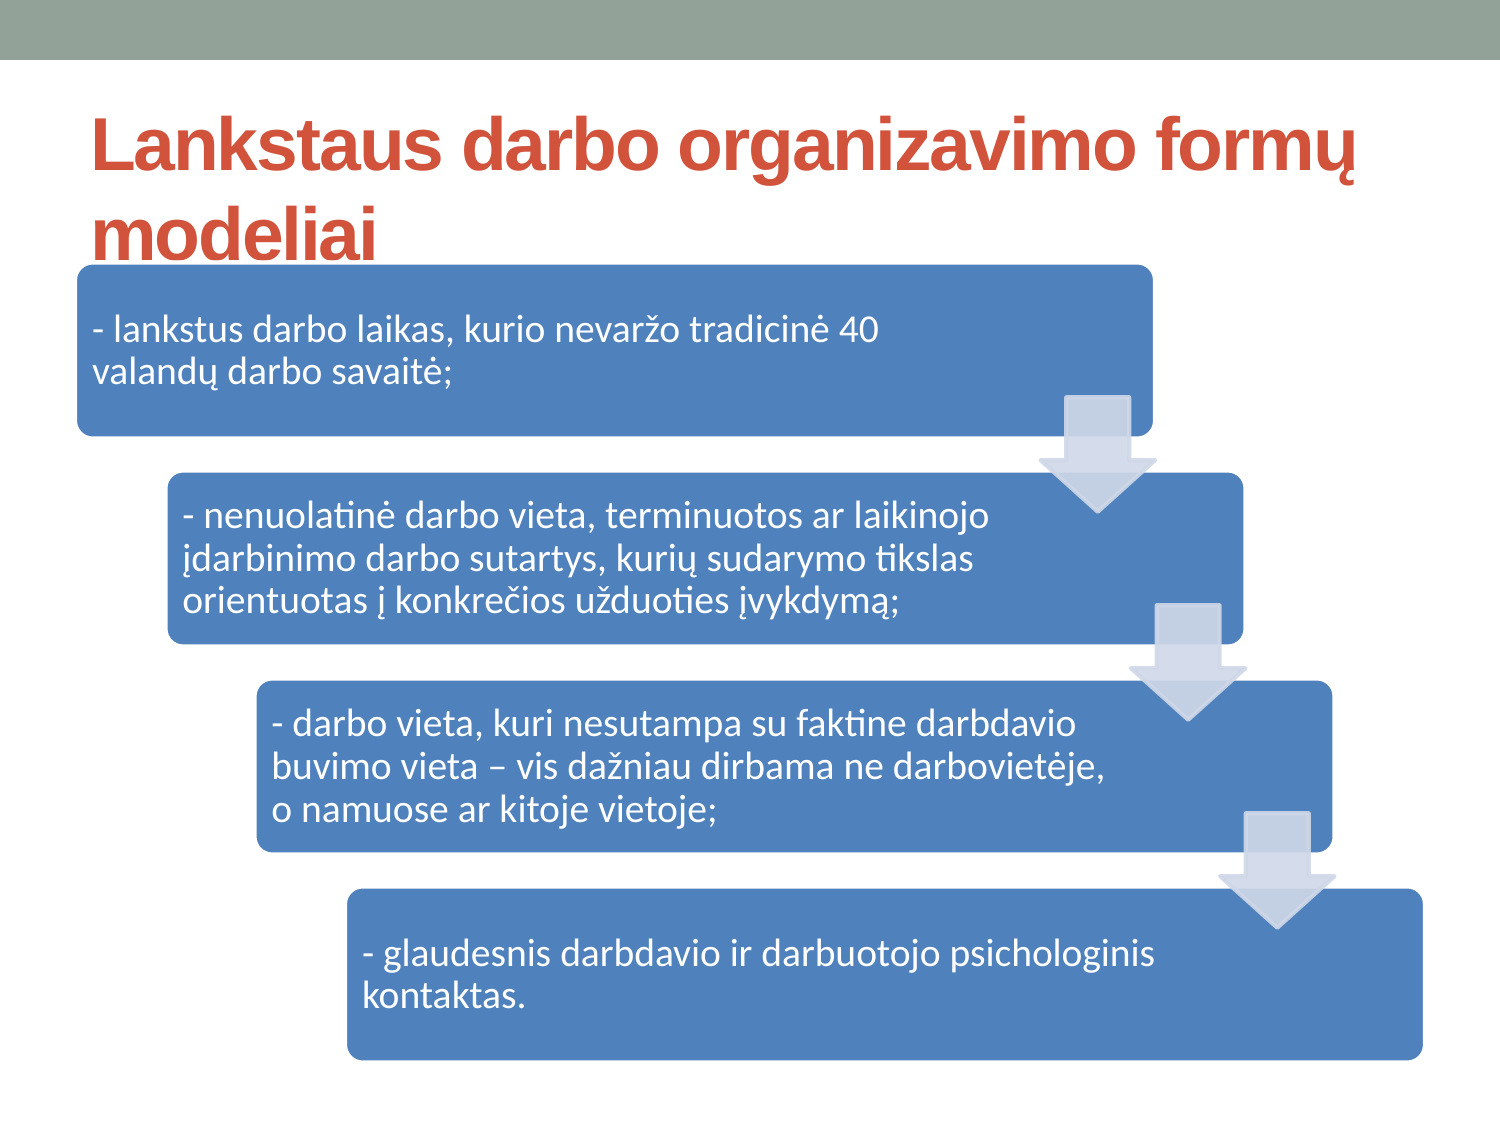

# Lankstaus darbo organizavimo formų modeliai
- lankstus darbo laikas, kurio nevaržo tradicinė 40 valandų darbo savaitė;
- nenuolatinė darbo vieta, terminuotos ar laikinojo įdarbinimo darbo sutartys, kurių sudarymo tikslas orientuotas į konkrečios užduoties įvykdymą;
- darbo vieta, kuri nesutampa su faktine darbdavio buvimo vieta – vis dažniau dirbama ne darbovietėje, o namuose ar kitoje vietoje;
- glaudesnis darbdavio ir darbuotojo psichologinis kontaktas.